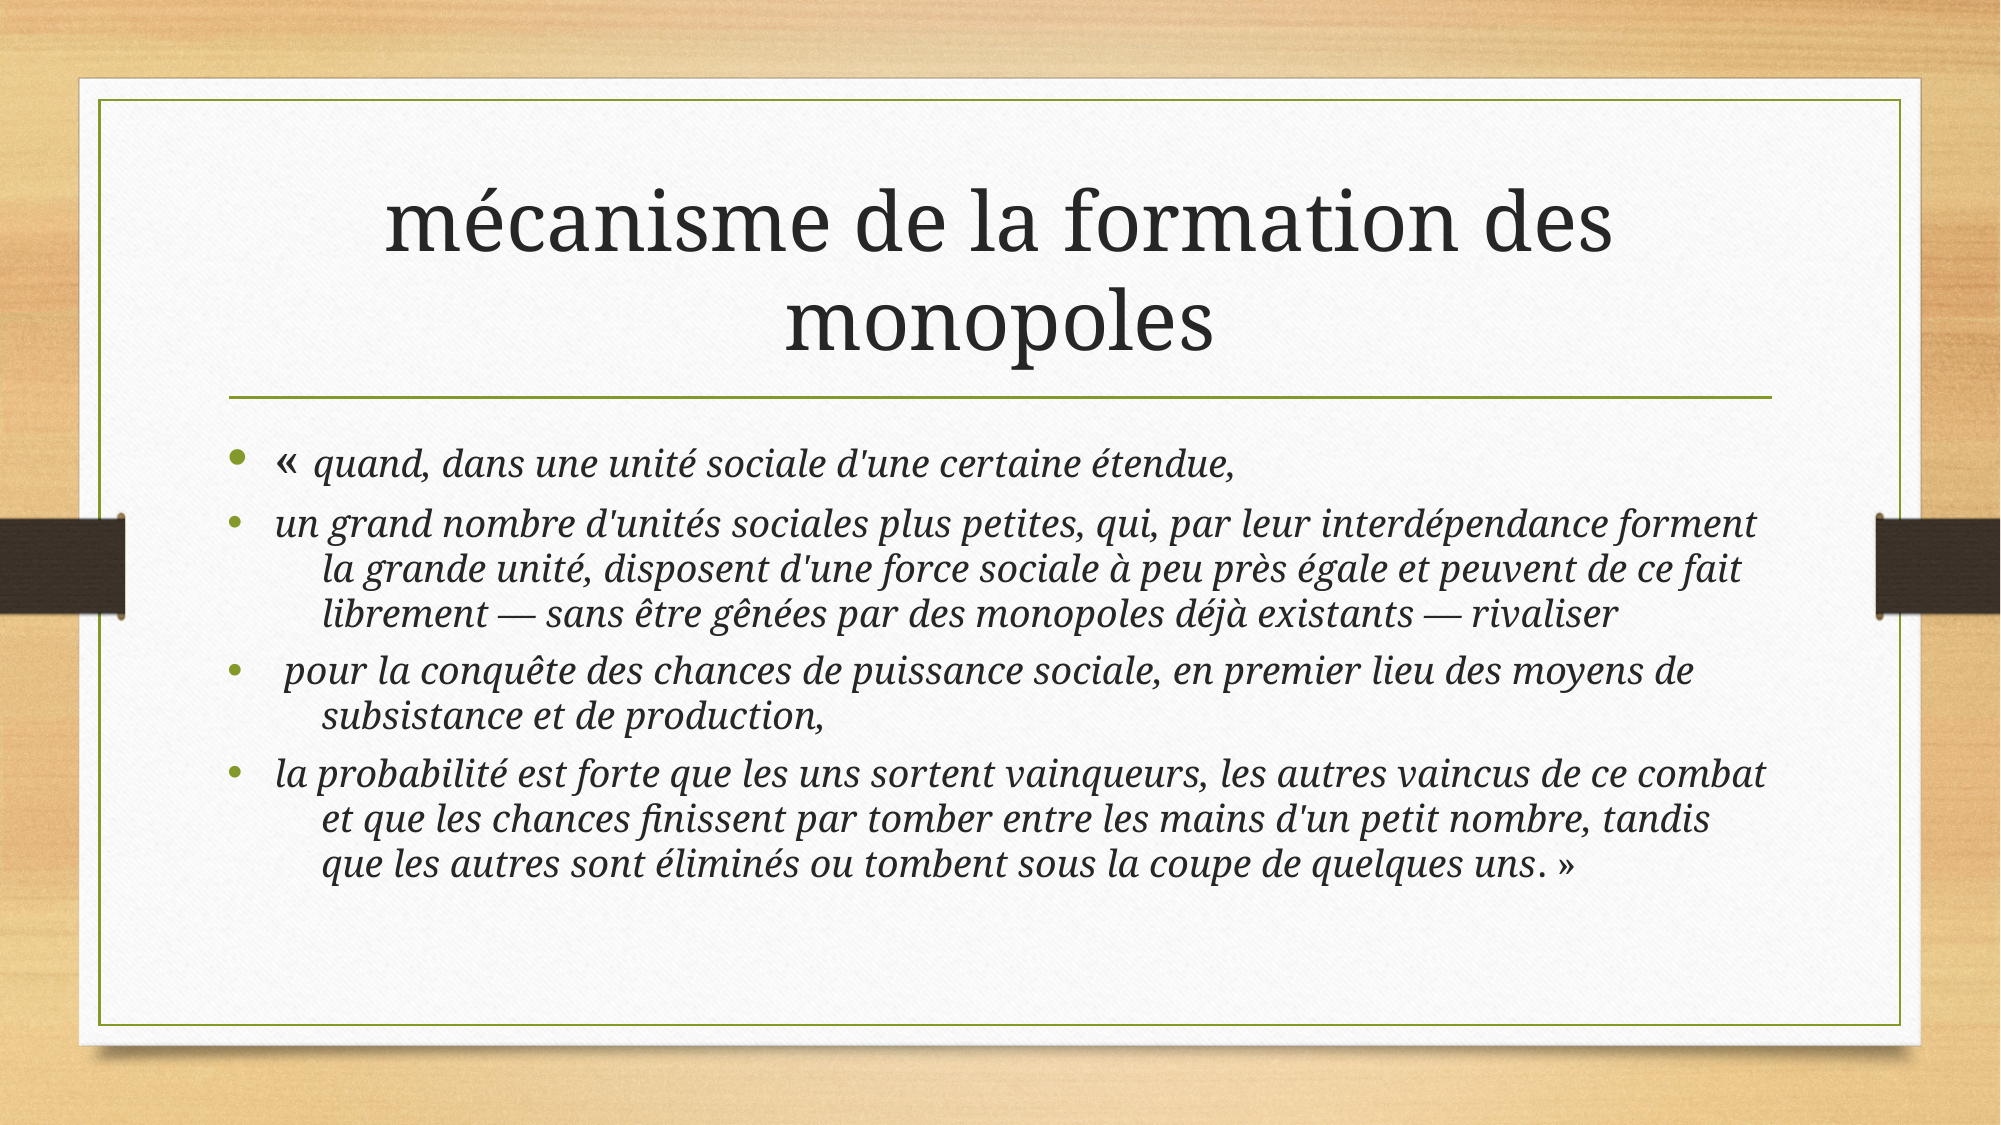

# mécanisme de la formation des monopoles
« quand, dans une unité sociale d'une certaine étendue,
un grand nombre d'unités sociales plus petites, qui, par leur interdépendance forment la grande unité, disposent d'une force sociale à peu près égale et peuvent de ce fait librement — sans être gênées par des monopoles déjà existants — rivaliser
 pour la conquête des chances de puissance sociale, en premier lieu des moyens de subsistance et de production,
la probabilité est forte que les uns sortent vainqueurs, les autres vaincus de ce combat et que les chances finissent par tomber entre les mains d'un petit nombre, tandis que les autres sont éliminés ou tombent sous la coupe de quelques uns. »